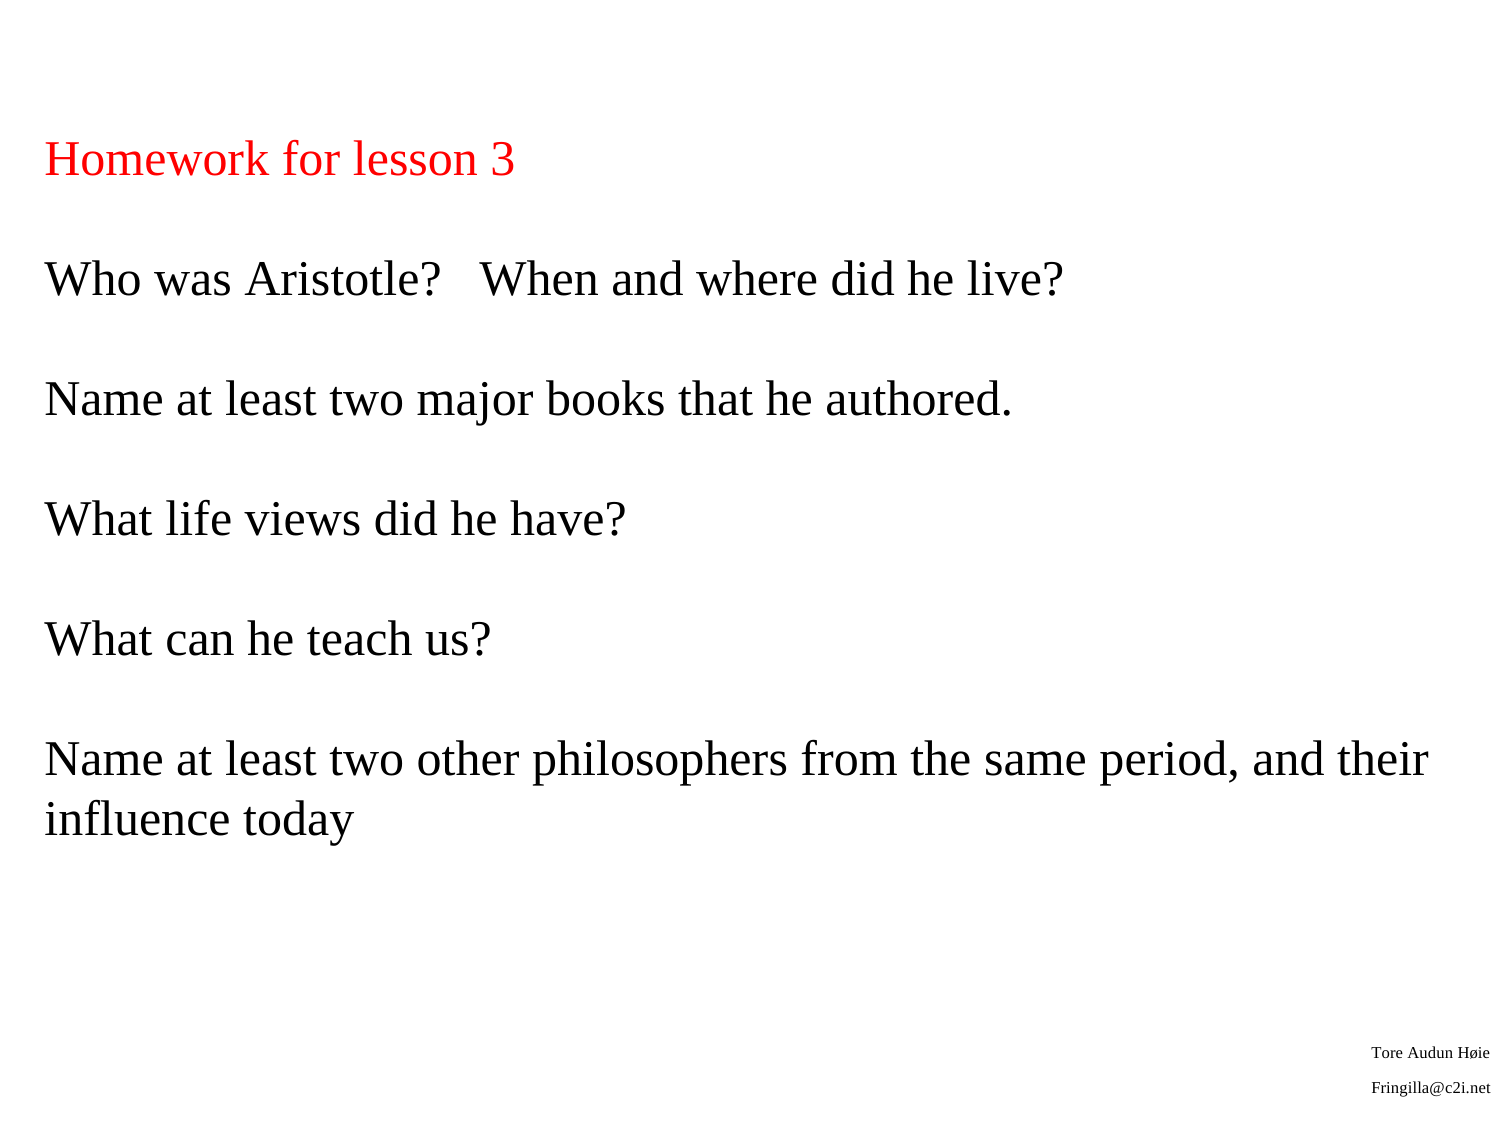

Homework for lesson 3
Who was Aristotle? When and where did he live?
Name at least two major books that he authored.
What life views did he have?
What can he teach us?
Name at least two other philosophers from the same period, and their influence today
Tore Audun Høie
Fringilla@c2i.net